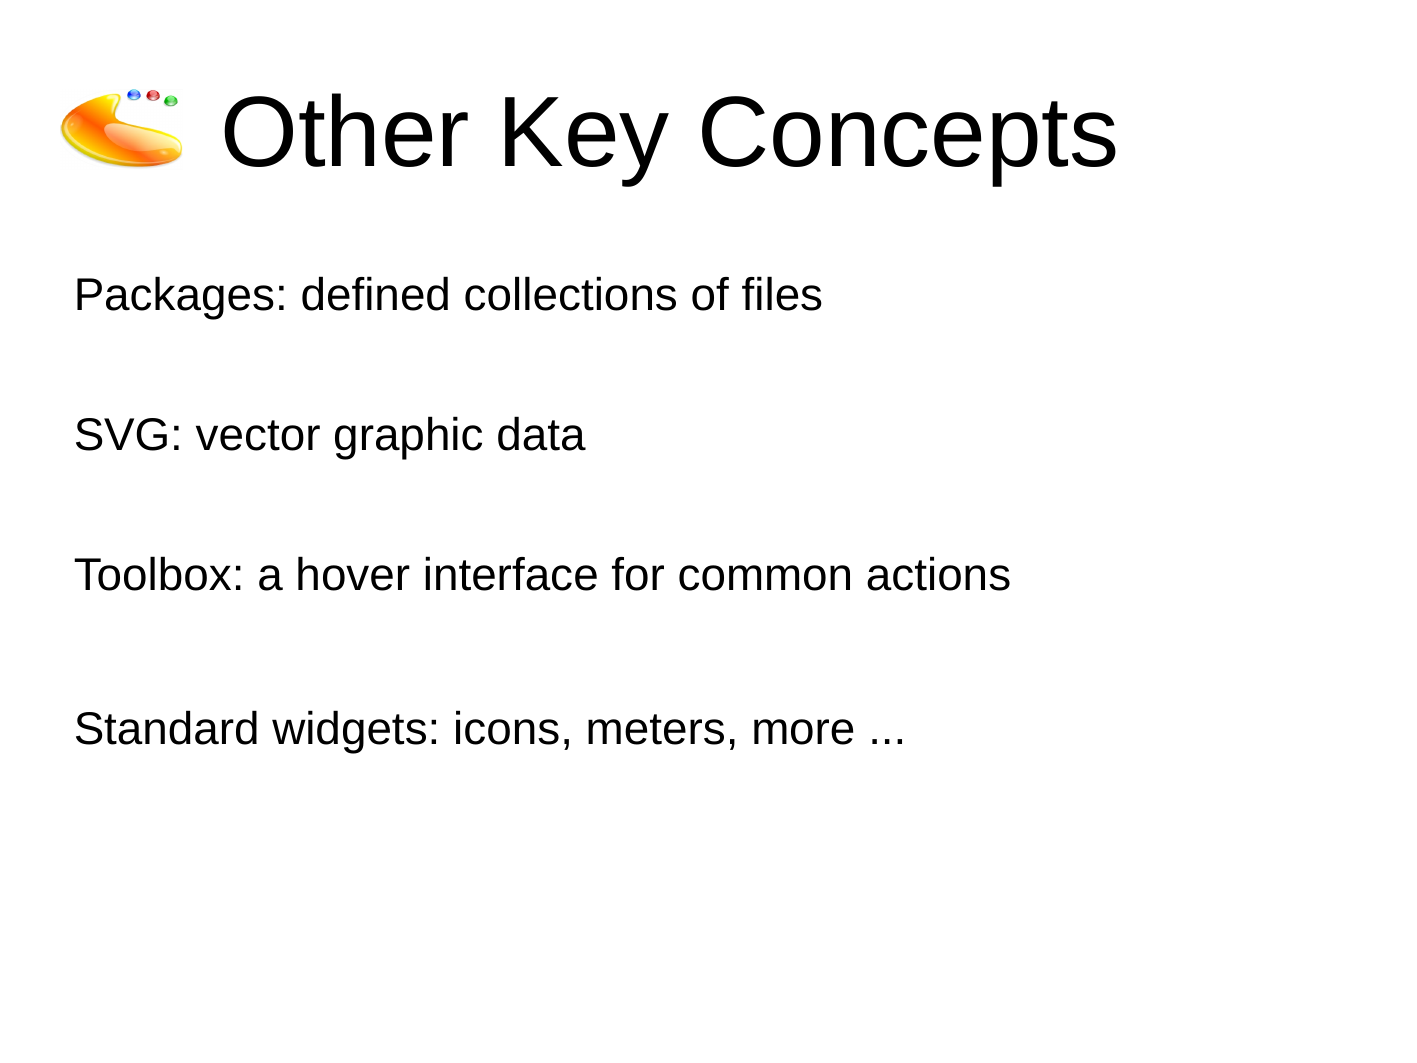

Other Key Concepts
Packages: defined collections of files
SVG: vector graphic data
Toolbox: a hover interface for common actions
Standard widgets: icons, meters, more ...